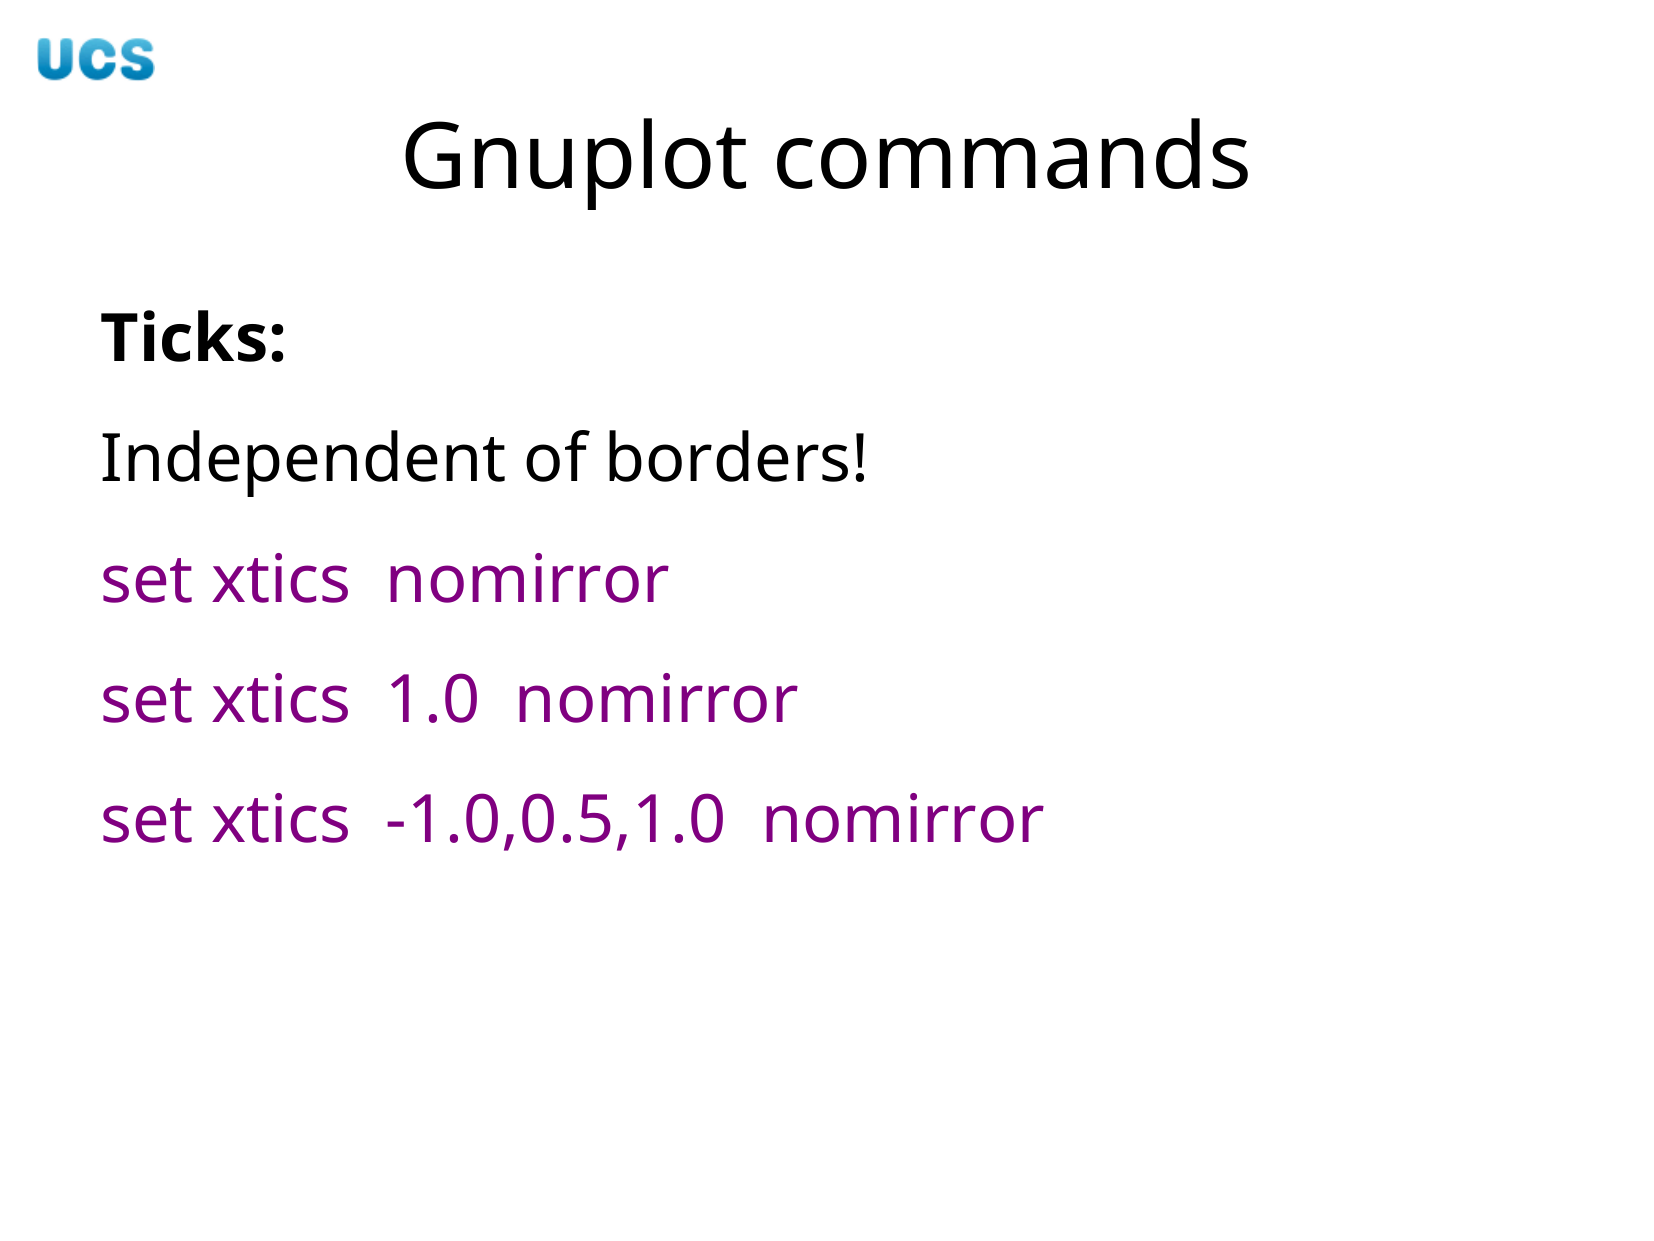

# Gnuplot commands
Ticks:
Independent of borders!
set xtics nomirror
set xtics 1.0 nomirror
set xtics -1.0,0.5,1.0 nomirror